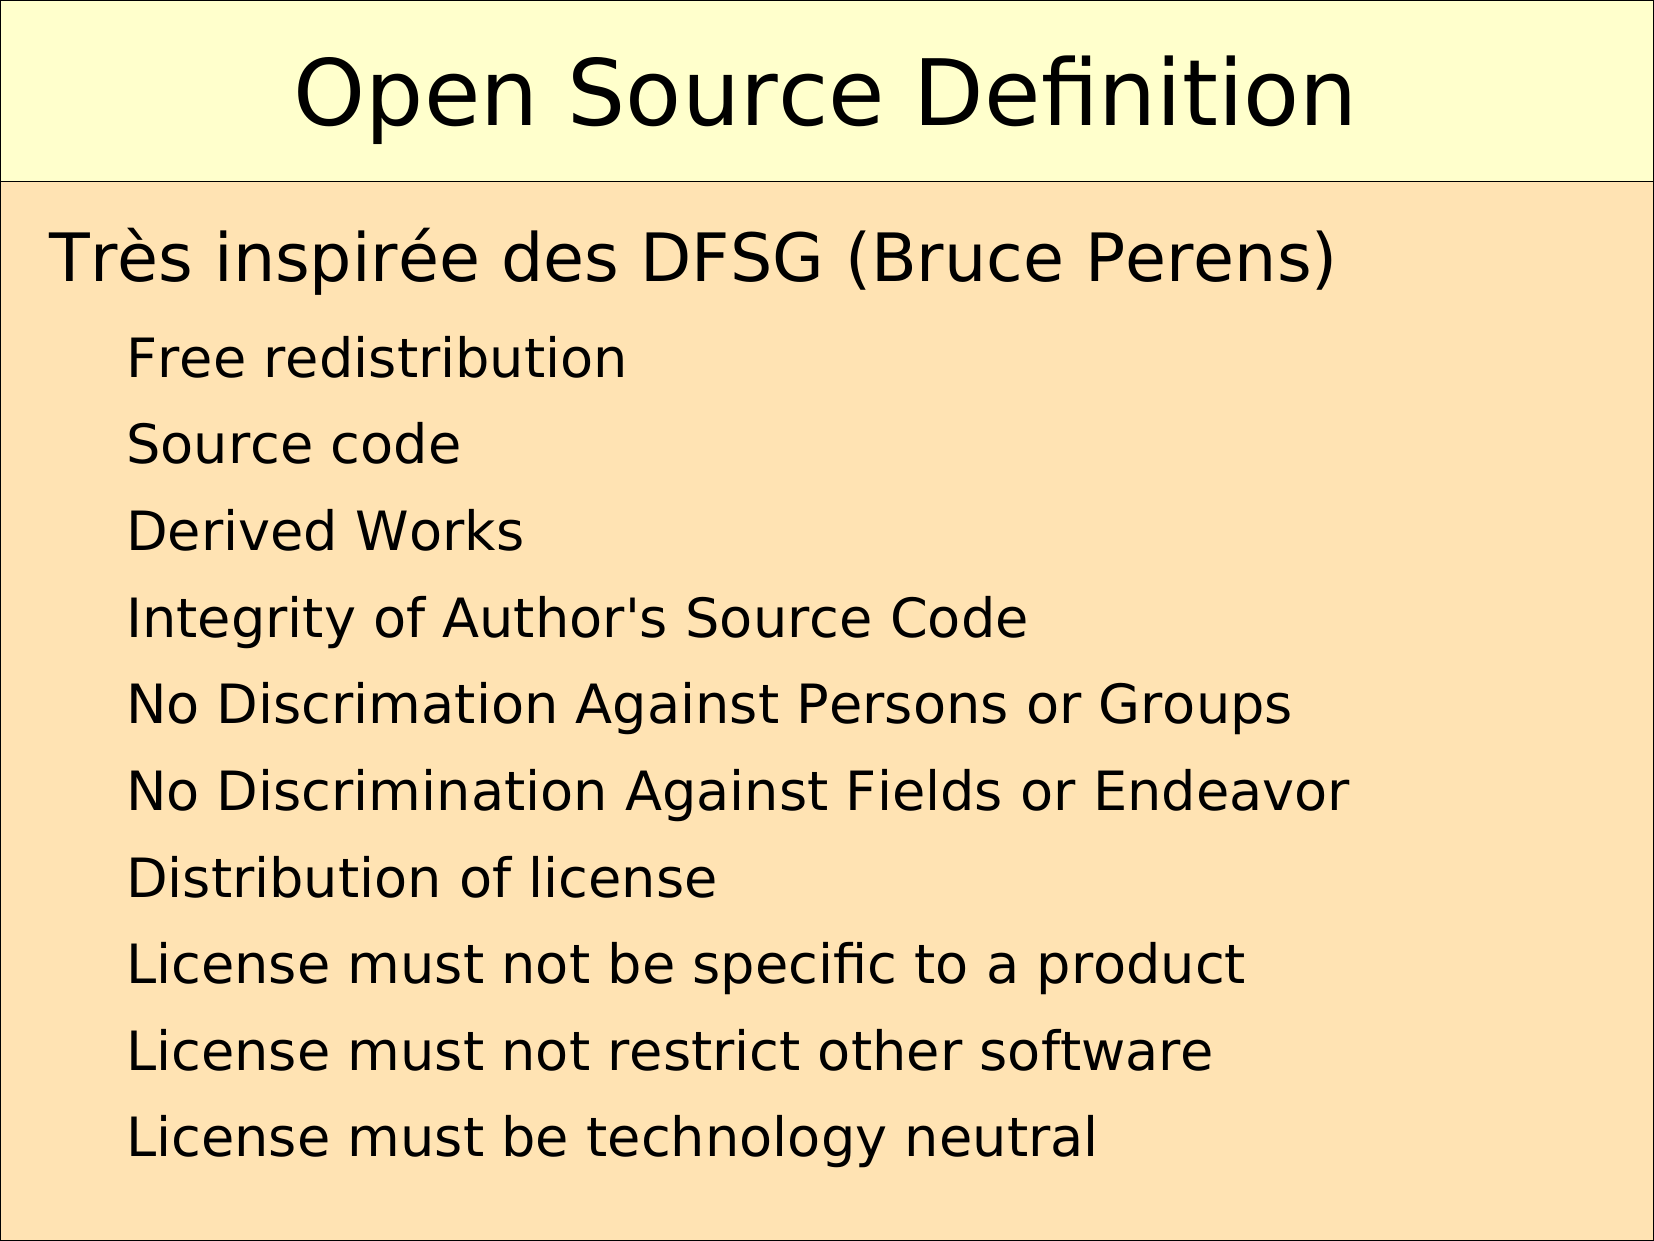

# Open Source Definition
Très inspirée des DFSG (Bruce Perens)
Free redistribution
Source code
Derived Works
Integrity of Author's Source Code
No Discrimation Against Persons or Groups
No Discrimination Against Fields or Endeavor
Distribution of license
License must not be specific to a product
License must not restrict other software
License must be technology neutral